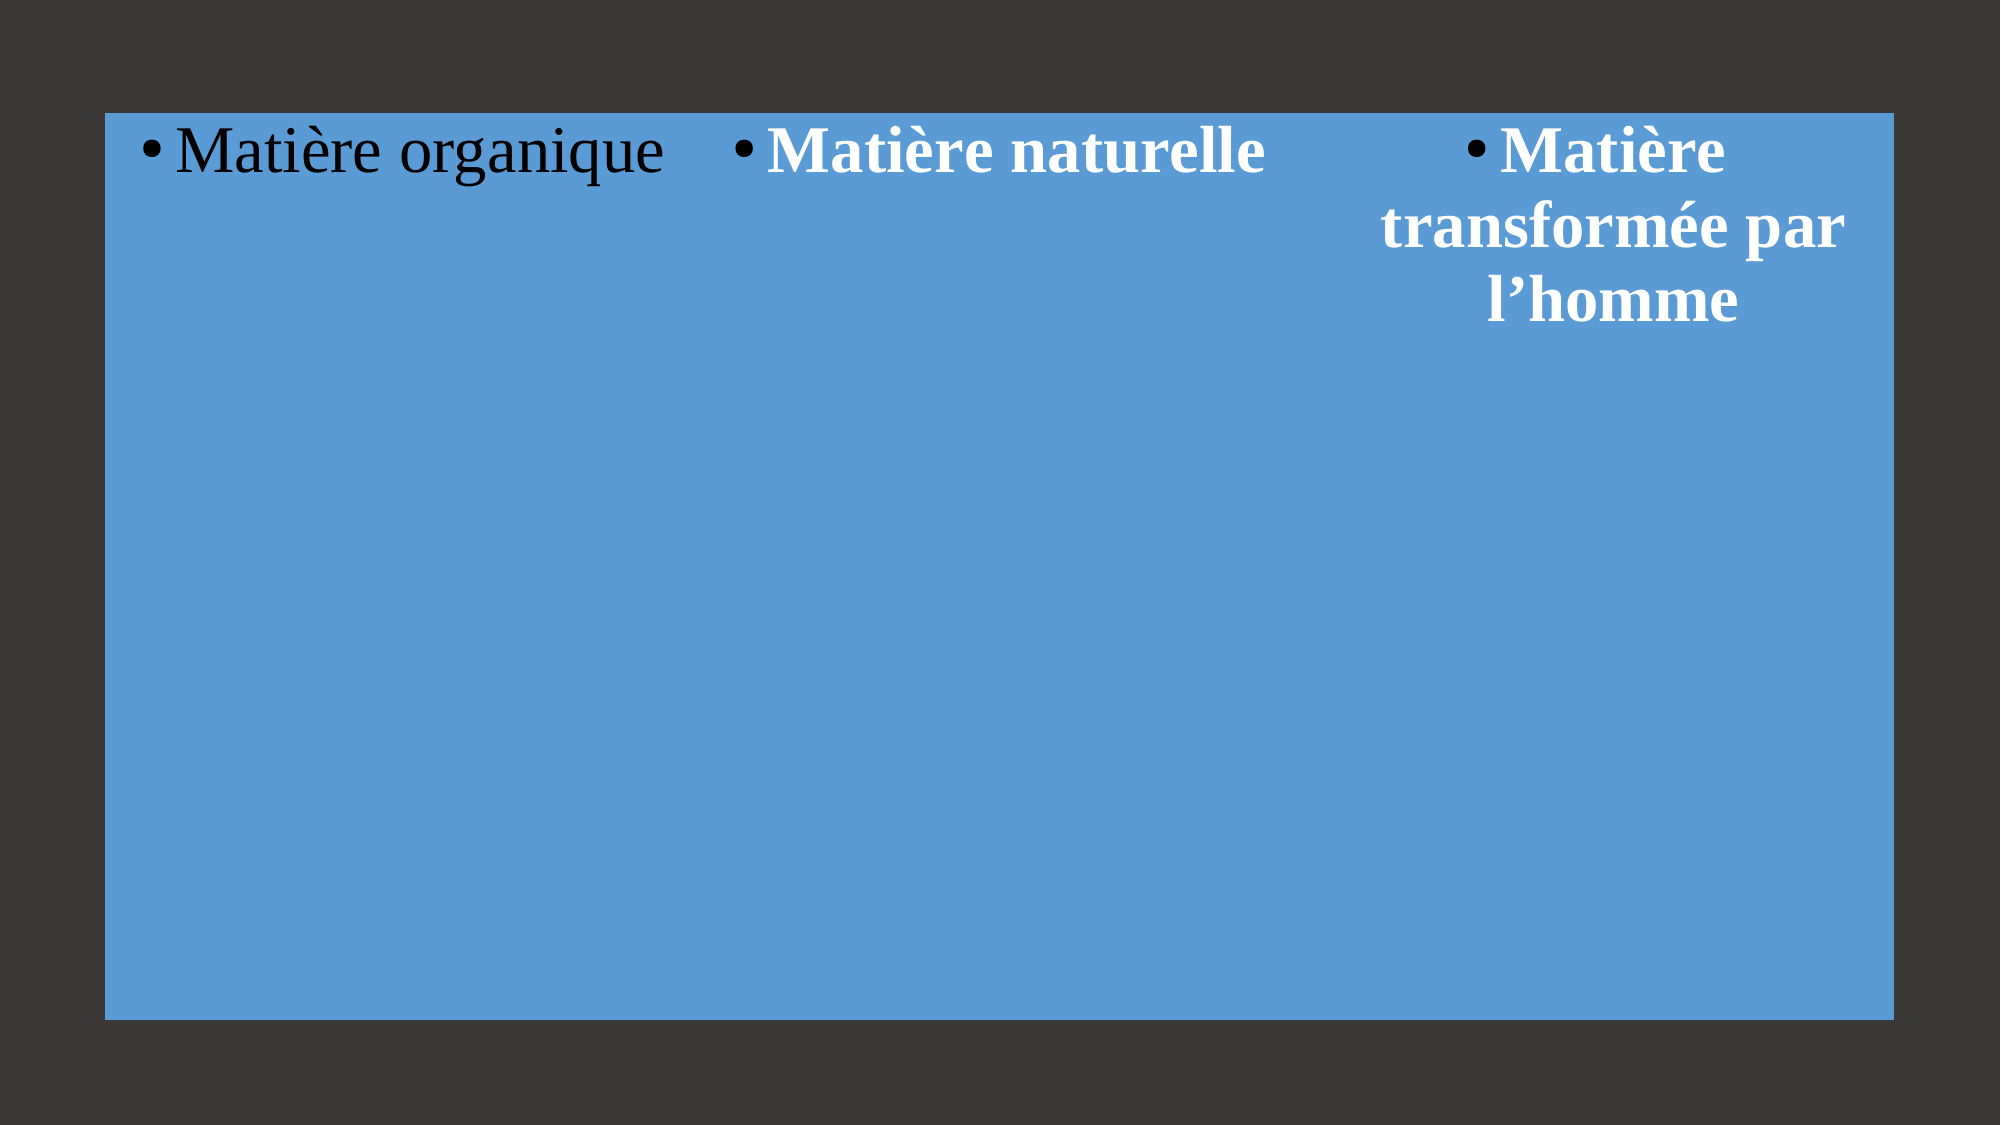

| Matière organique | Matière naturelle | Matière transformée par l’homme |
| --- | --- | --- |
| | | |